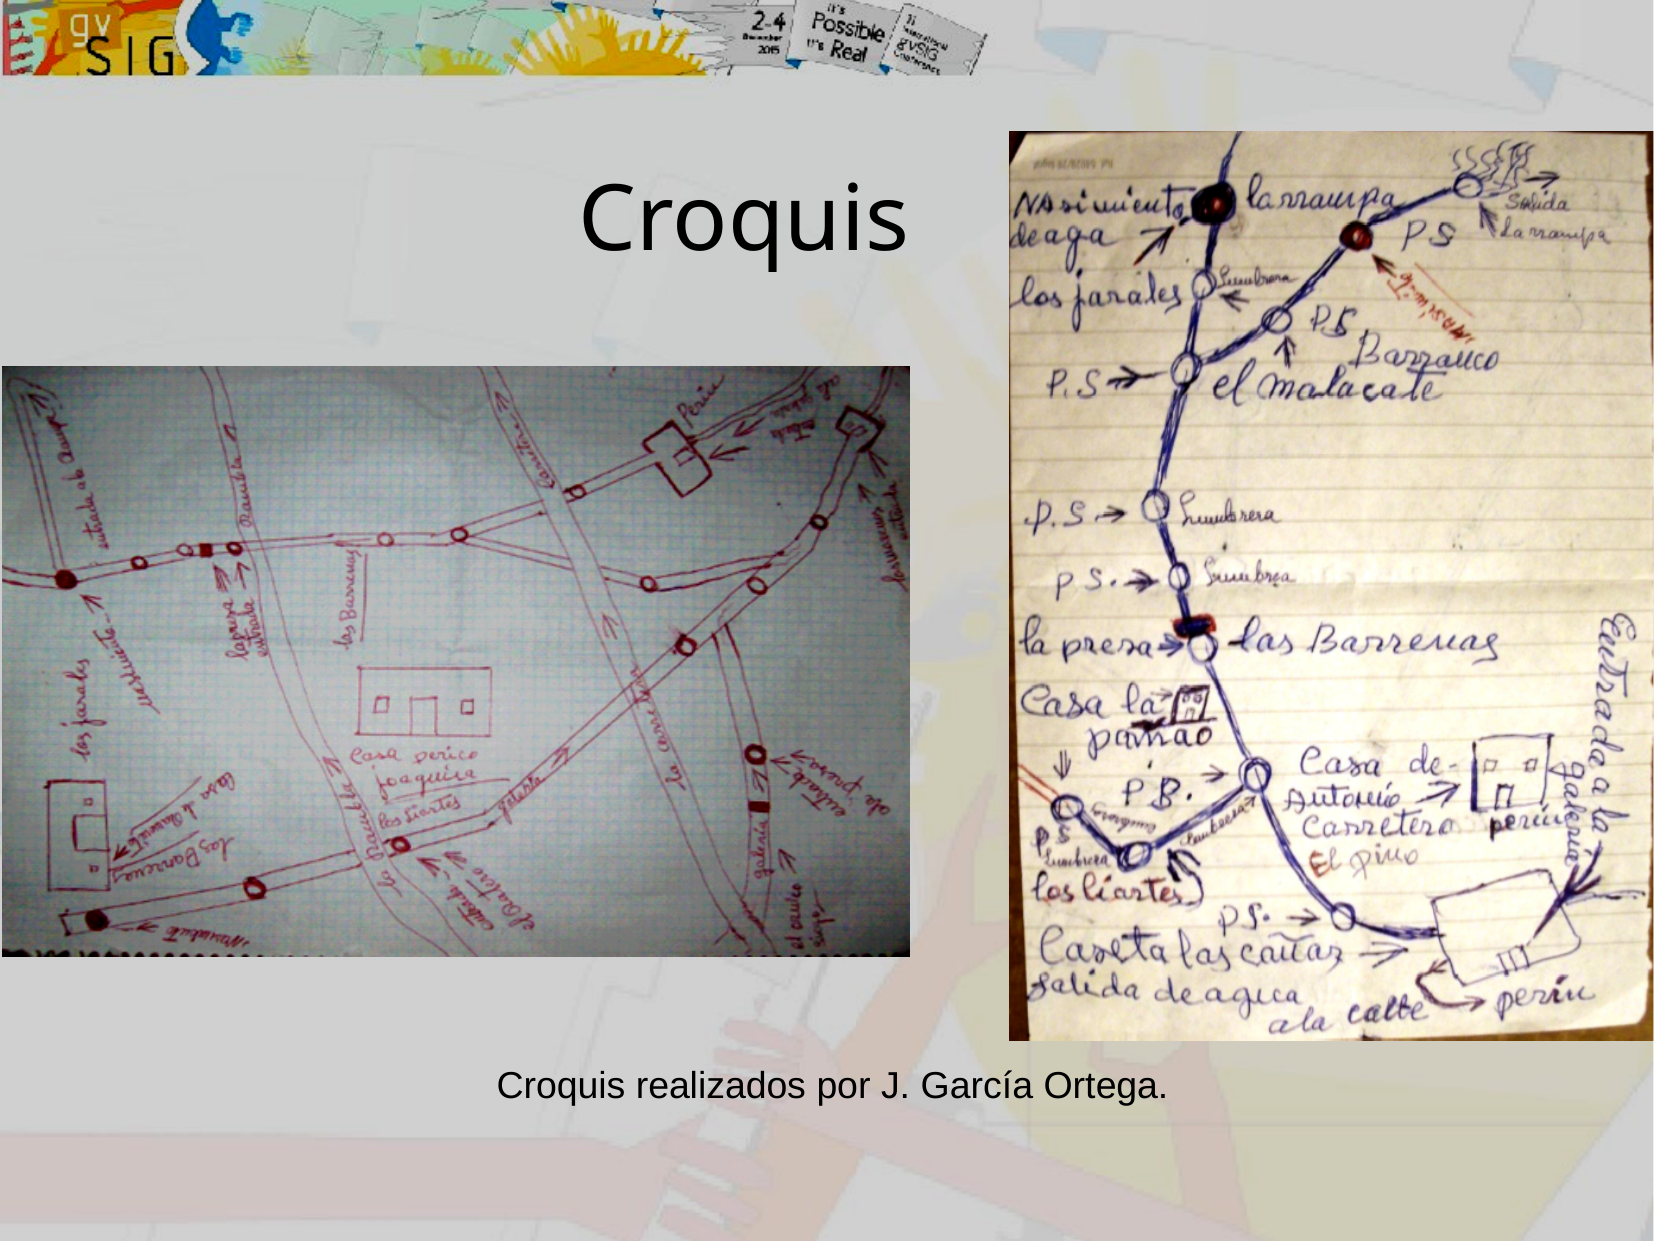

Croquis realizados por J. García Ortega.
# Croquis